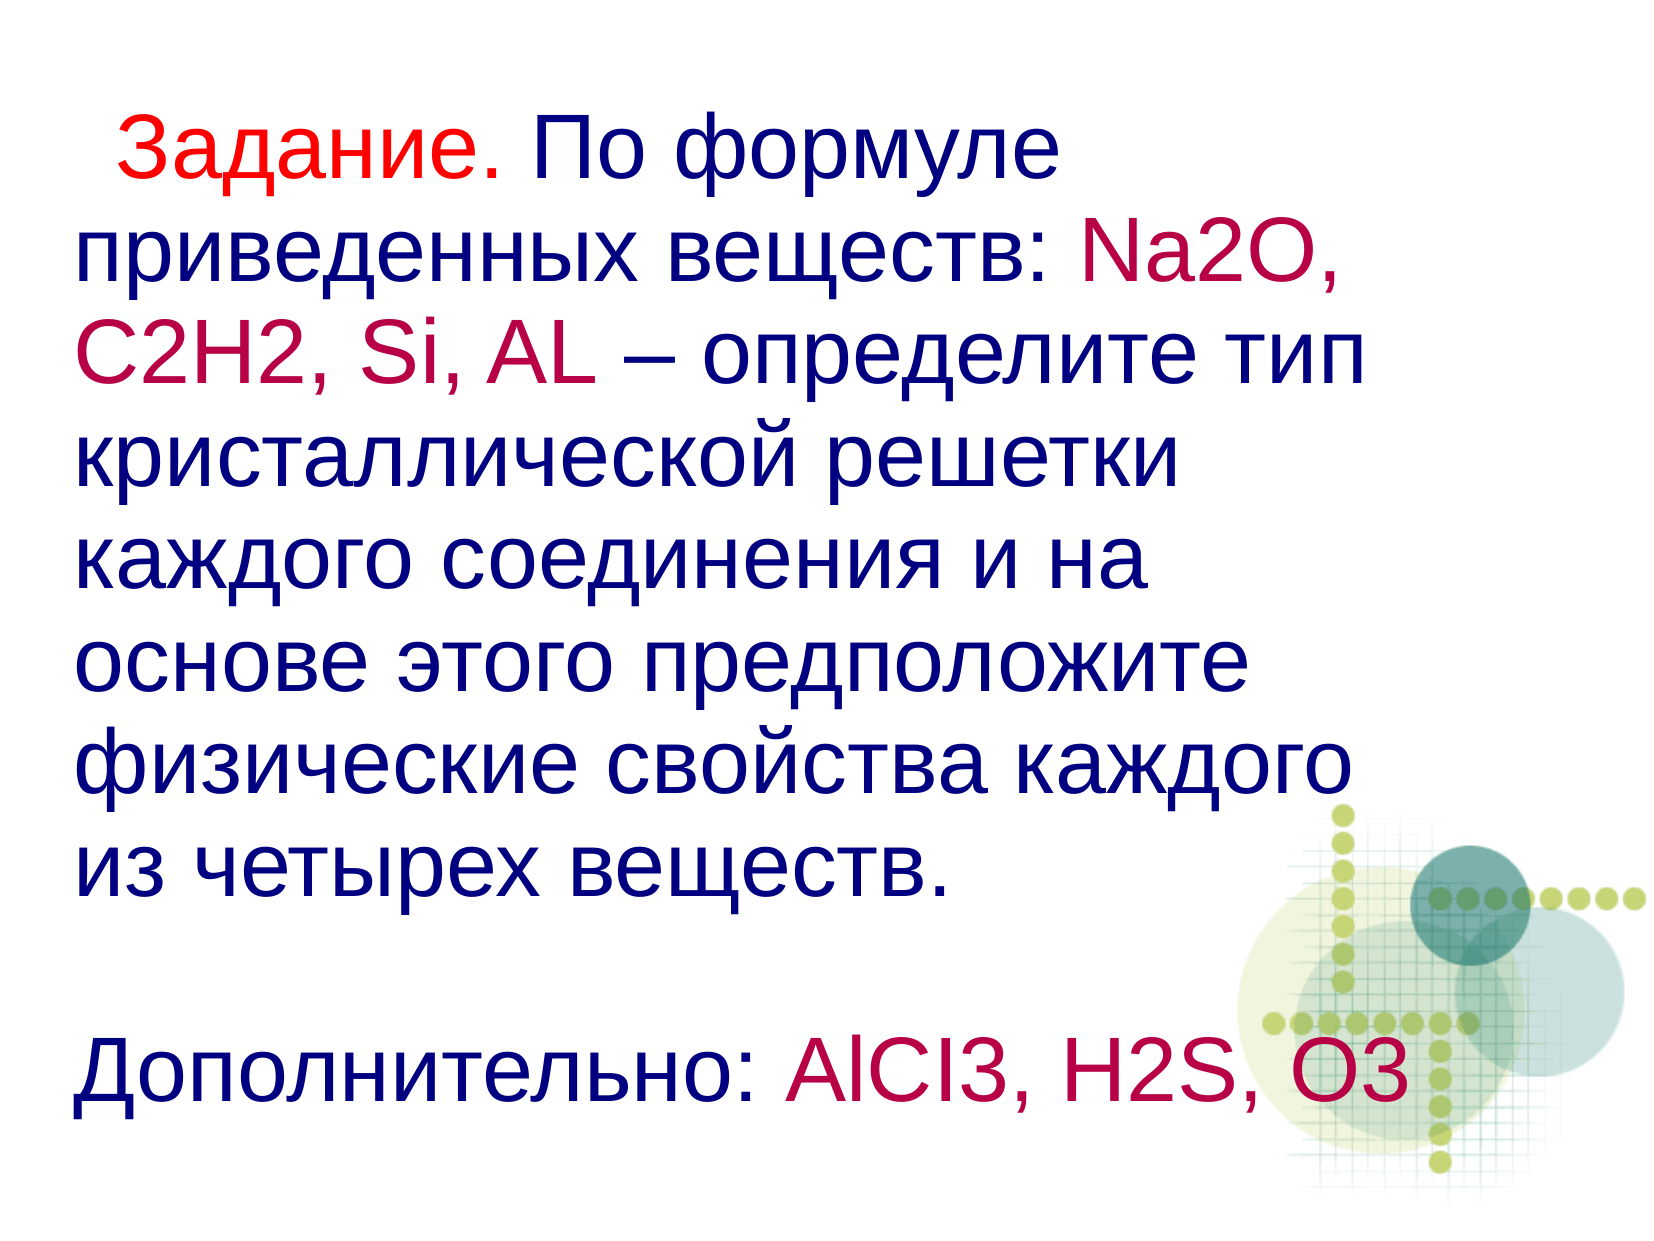

Задание. По формуле приведенных веществ: Na2O, C2H2, Si, AL – определите тип кристаллической решетки каждого соединения и на основе этого предположите физические свойства каждого из четырех веществ.
Дополнительно: AlCI3, H2S, O3